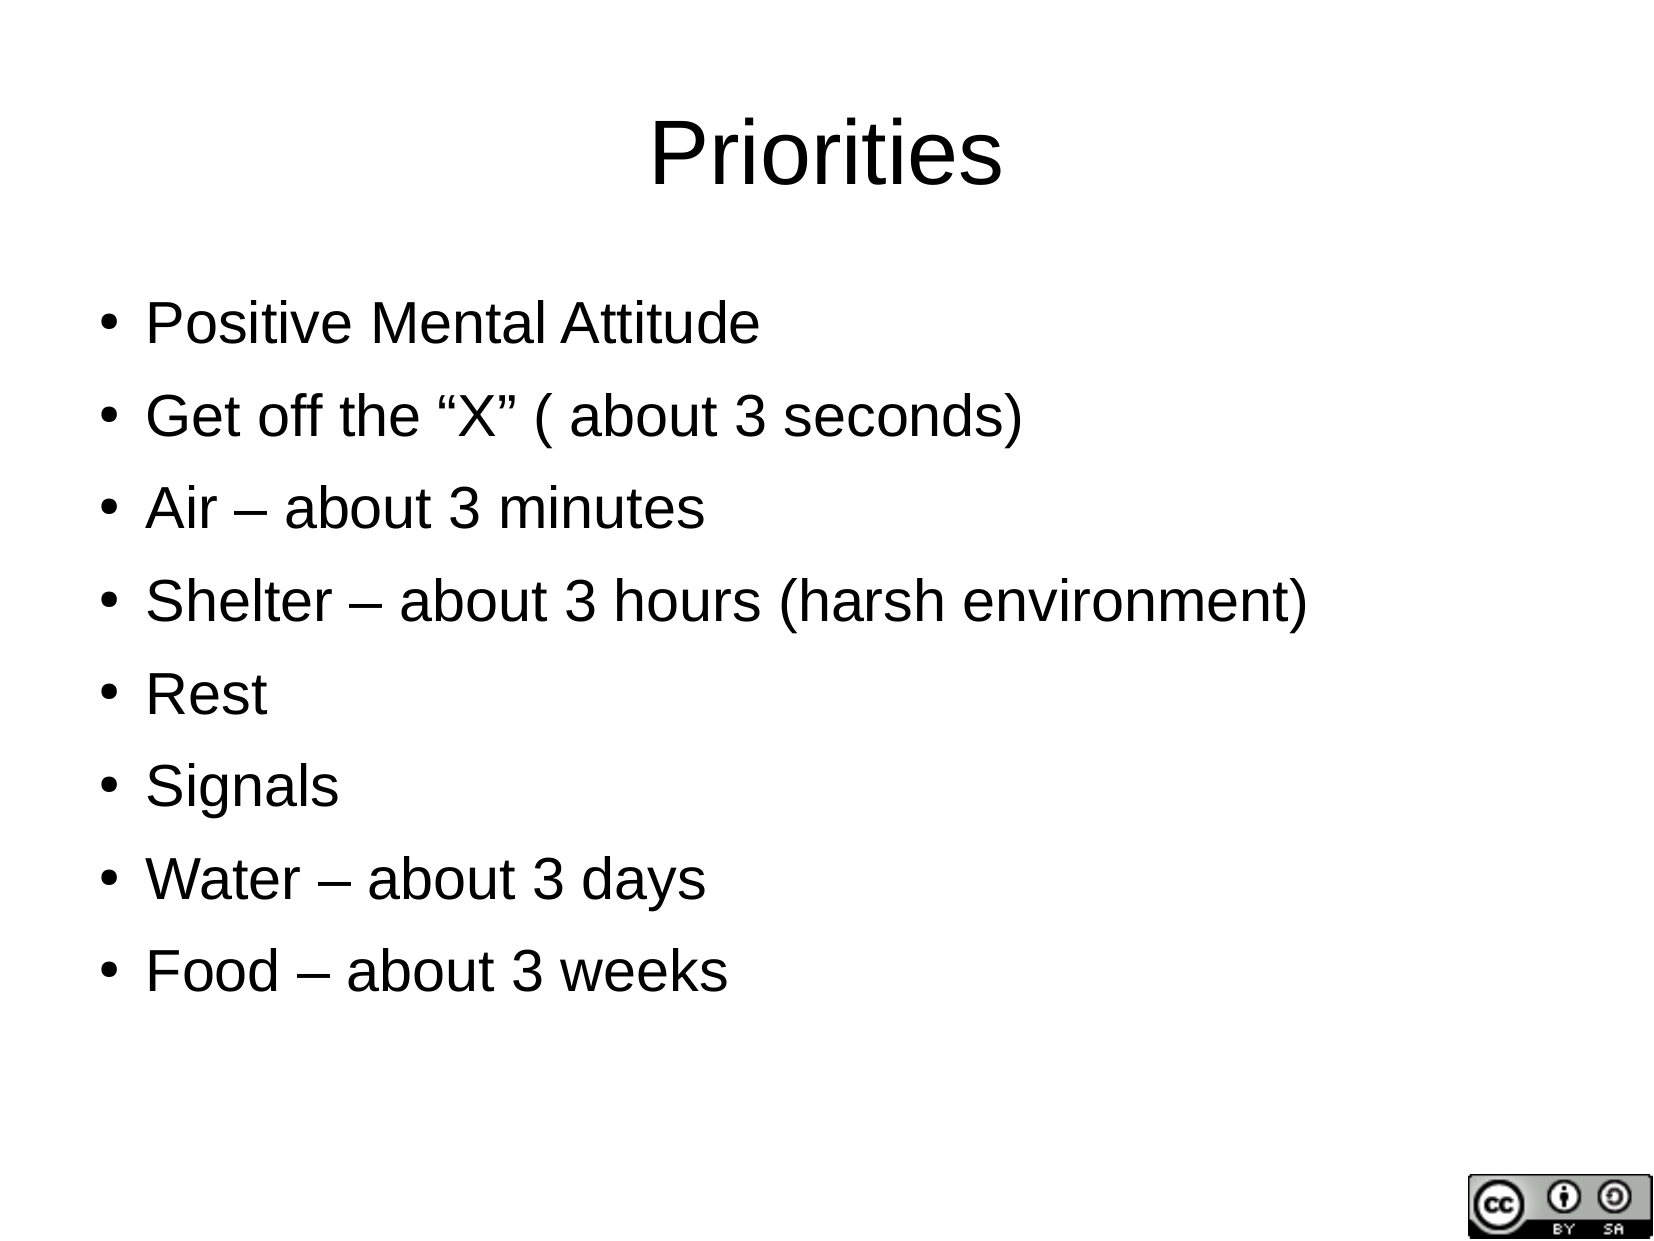

# Priorities
Positive Mental Attitude
Get off the “X” ( about 3 seconds)
Air – about 3 minutes
Shelter – about 3 hours (harsh environment)
Rest
Signals
Water – about 3 days
Food – about 3 weeks